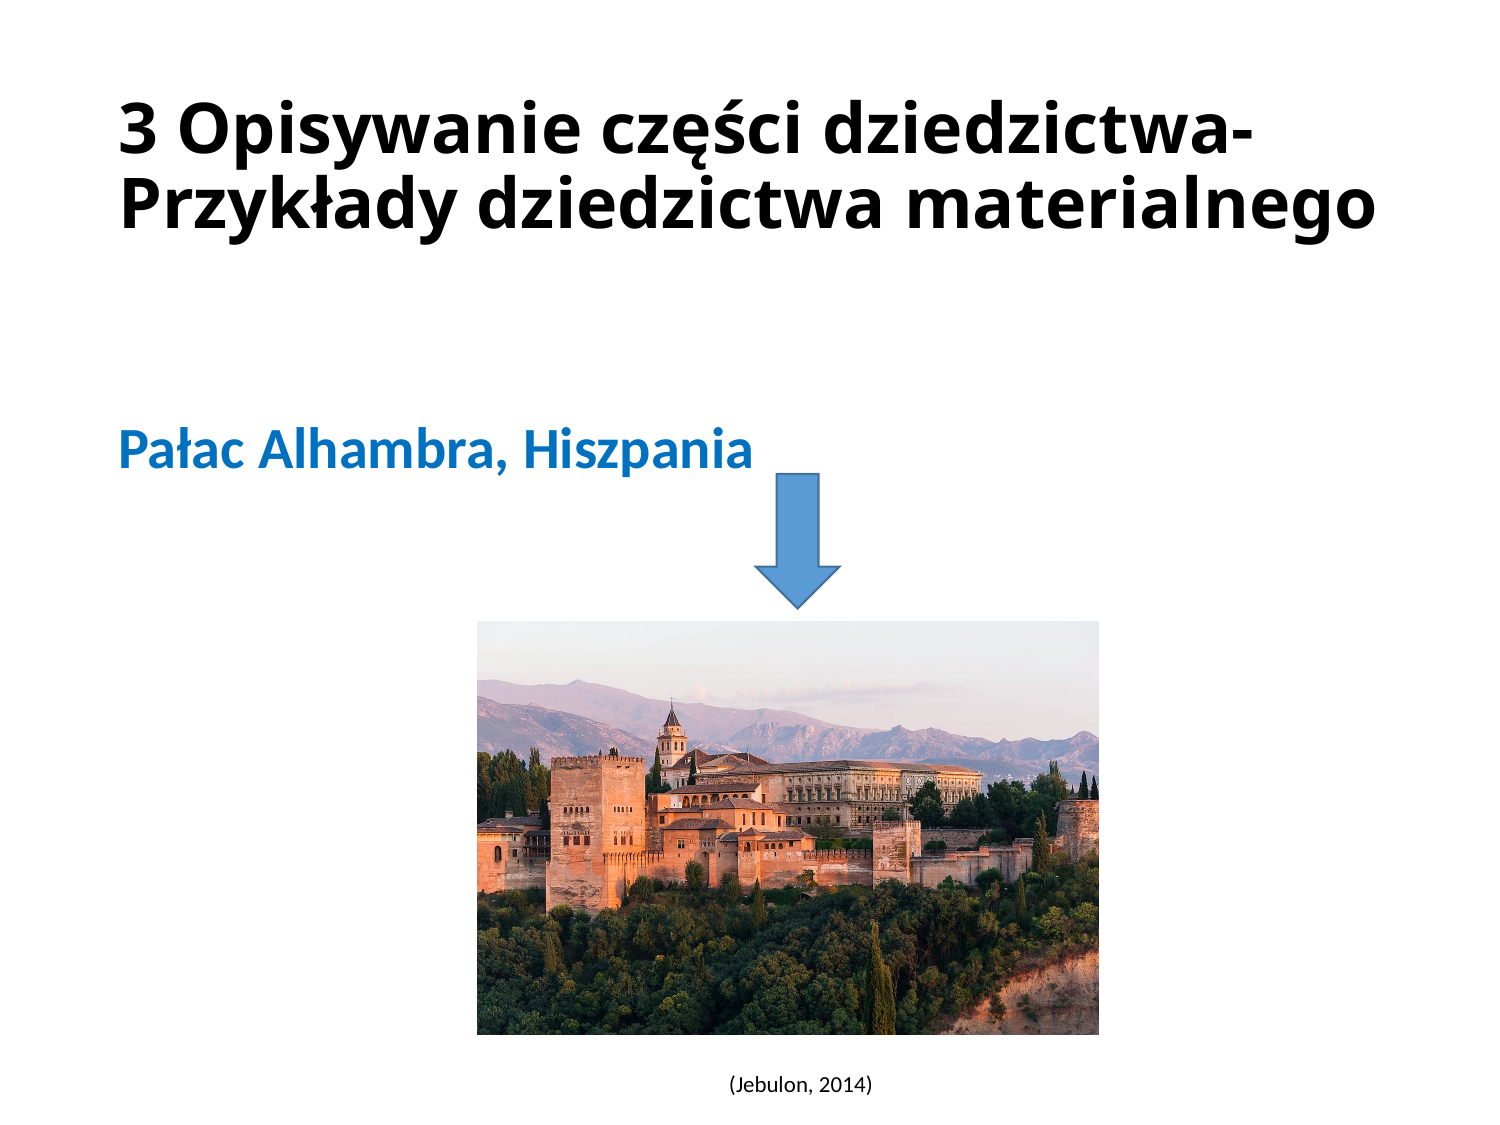

# 3 Opisywanie części dziedzictwa- Przykłady dziedzictwa materialnego
Pałac Alhambra, Hiszpania
 (Jebulon, 2014)